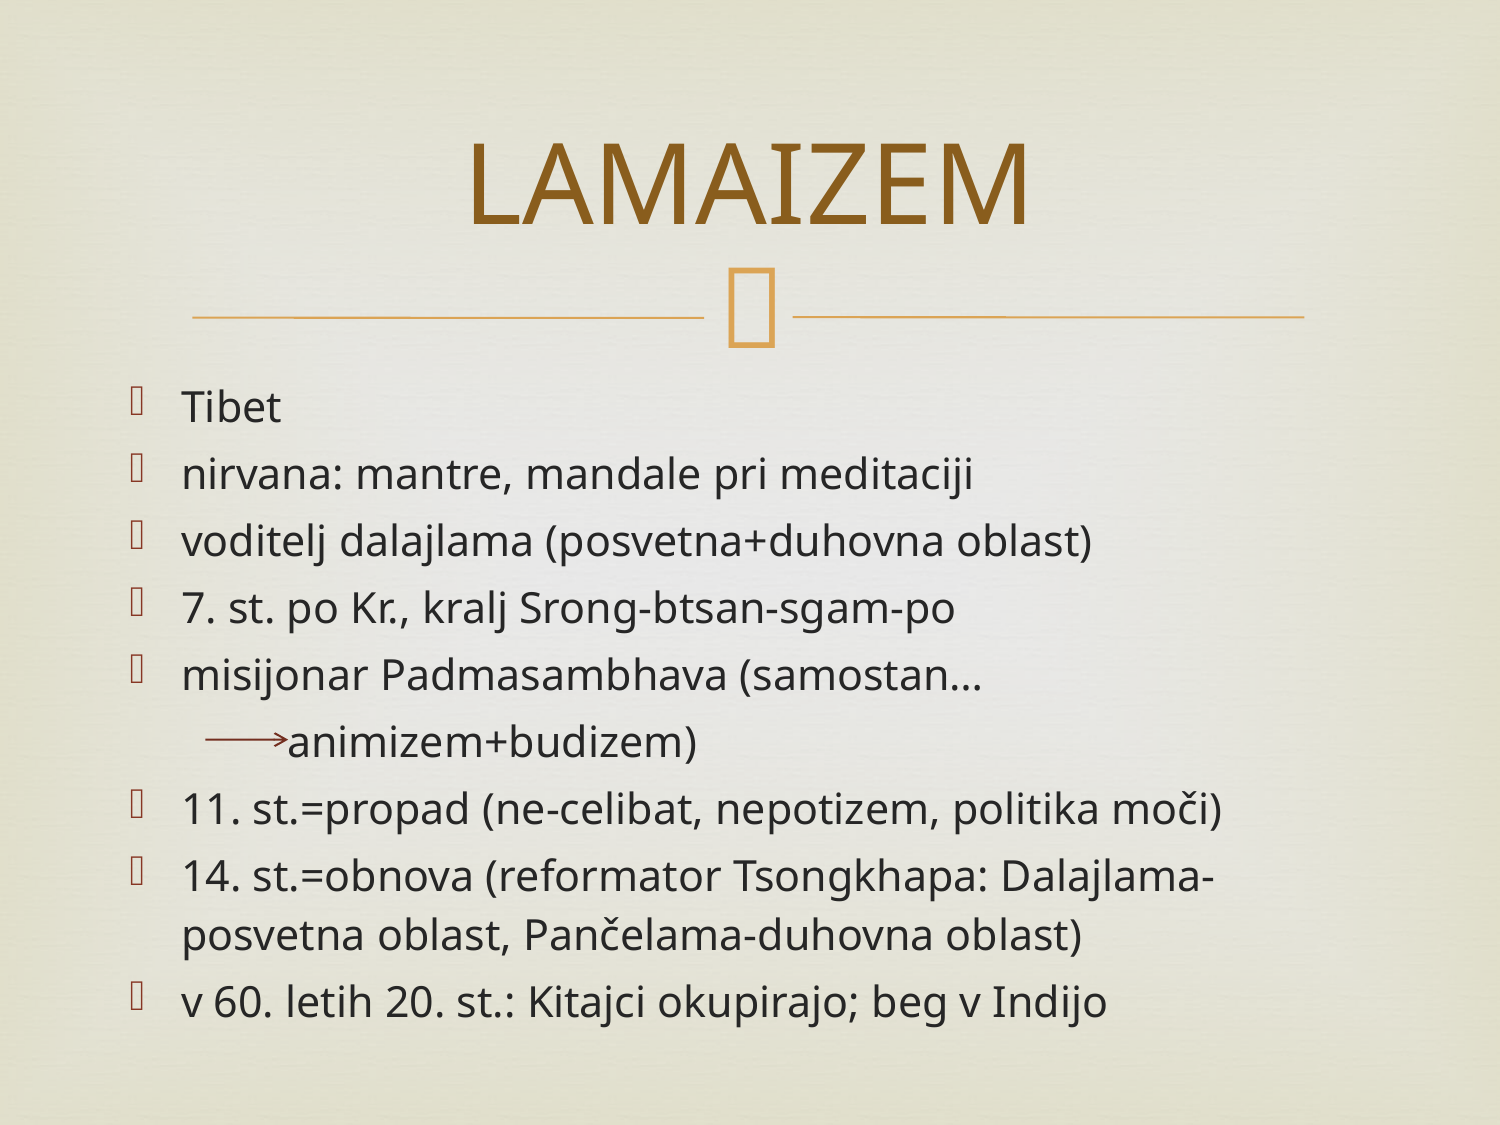

LAMAIZEM
# Tibet
nirvana: mantre, mandale pri meditaciji
voditelj dalajlama (posvetna+duhovna oblast)
7. st. po Kr., kralj Srong-btsan-sgam-po
misijonar Padmasambhava (samostan…
 animizem+budizem)
11. st.=propad (ne-celibat, nepotizem, politika moči)
14. st.=obnova (reformator Tsongkhapa: Dalajlama-posvetna oblast, Pančelama-duhovna oblast)
v 60. letih 20. st.: Kitajci okupirajo; beg v Indijo